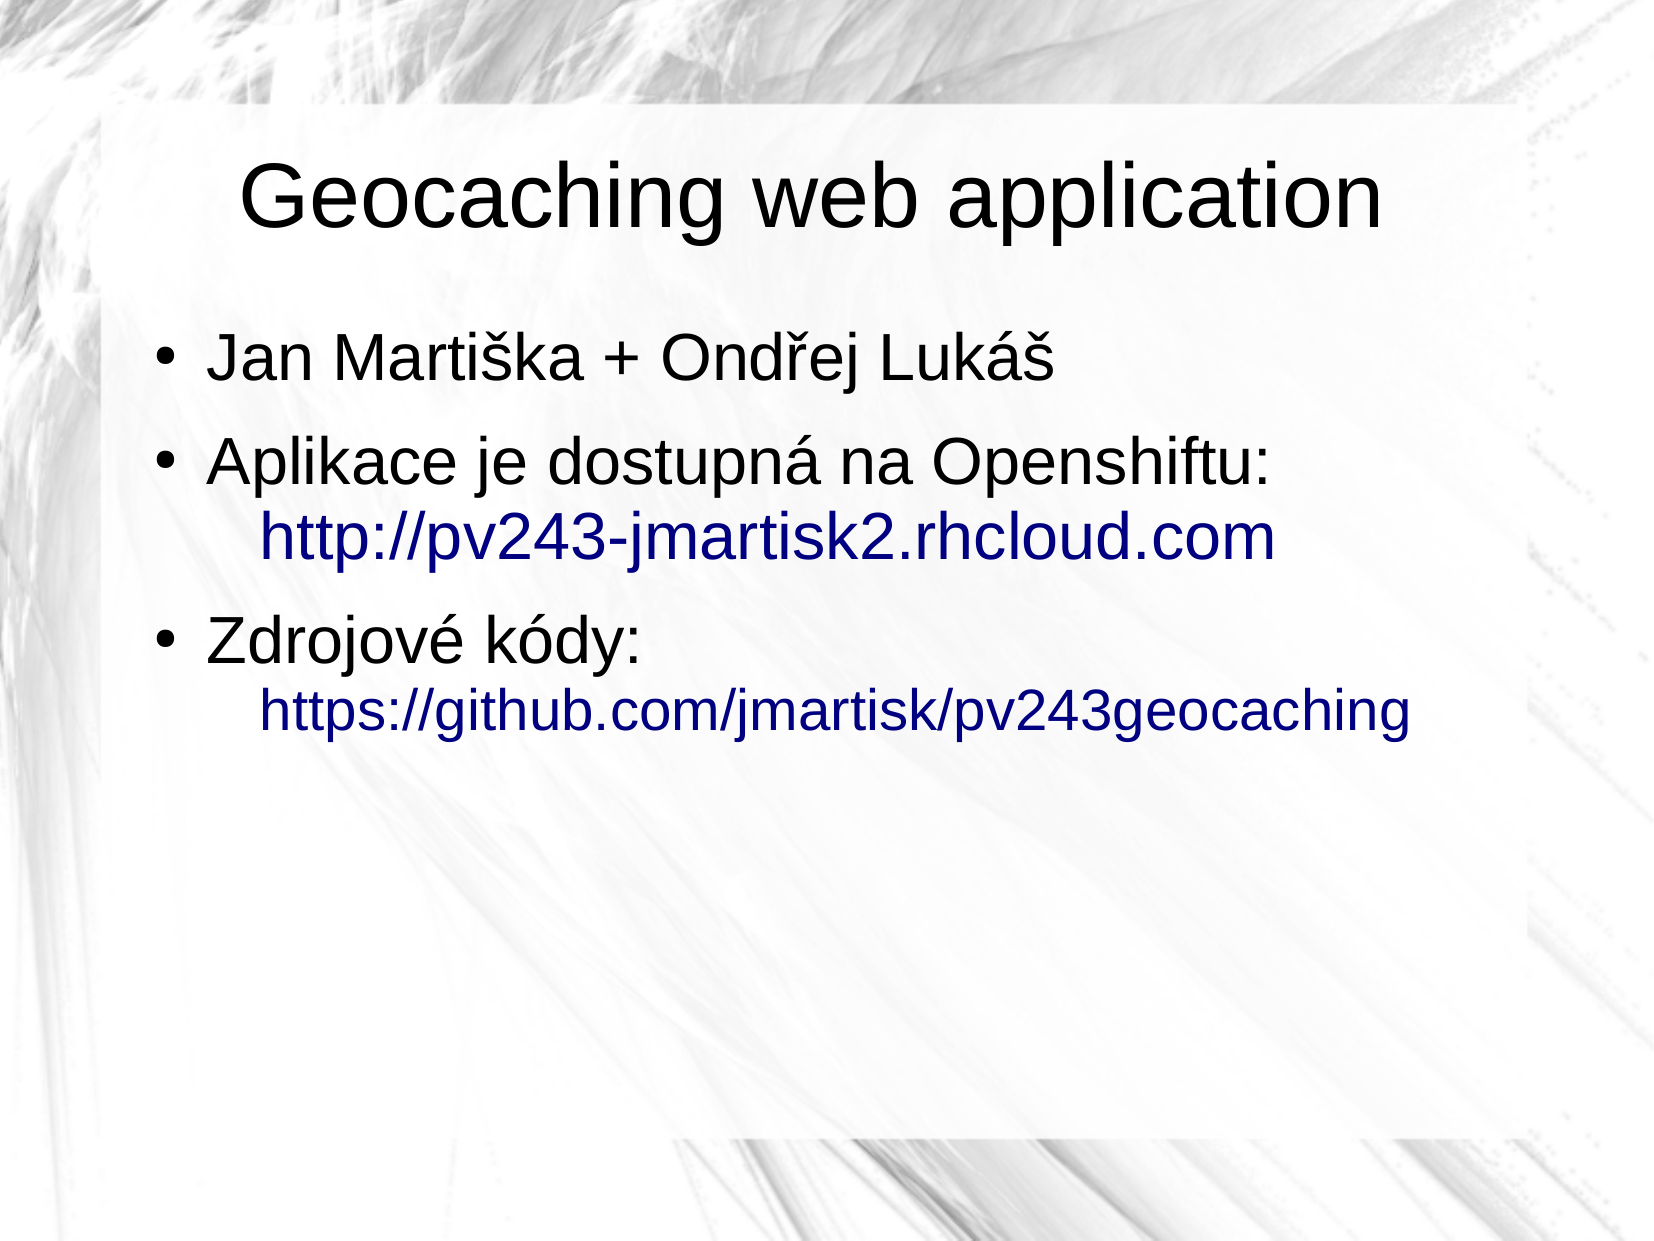

# Geocaching web application
Jan Martiška + Ondřej Lukáš
Aplikace je dostupná na Openshiftu: http://pv243-jmartisk2.rhcloud.com
Zdrojové kódy: https://github.com/jmartisk/pv243geocaching